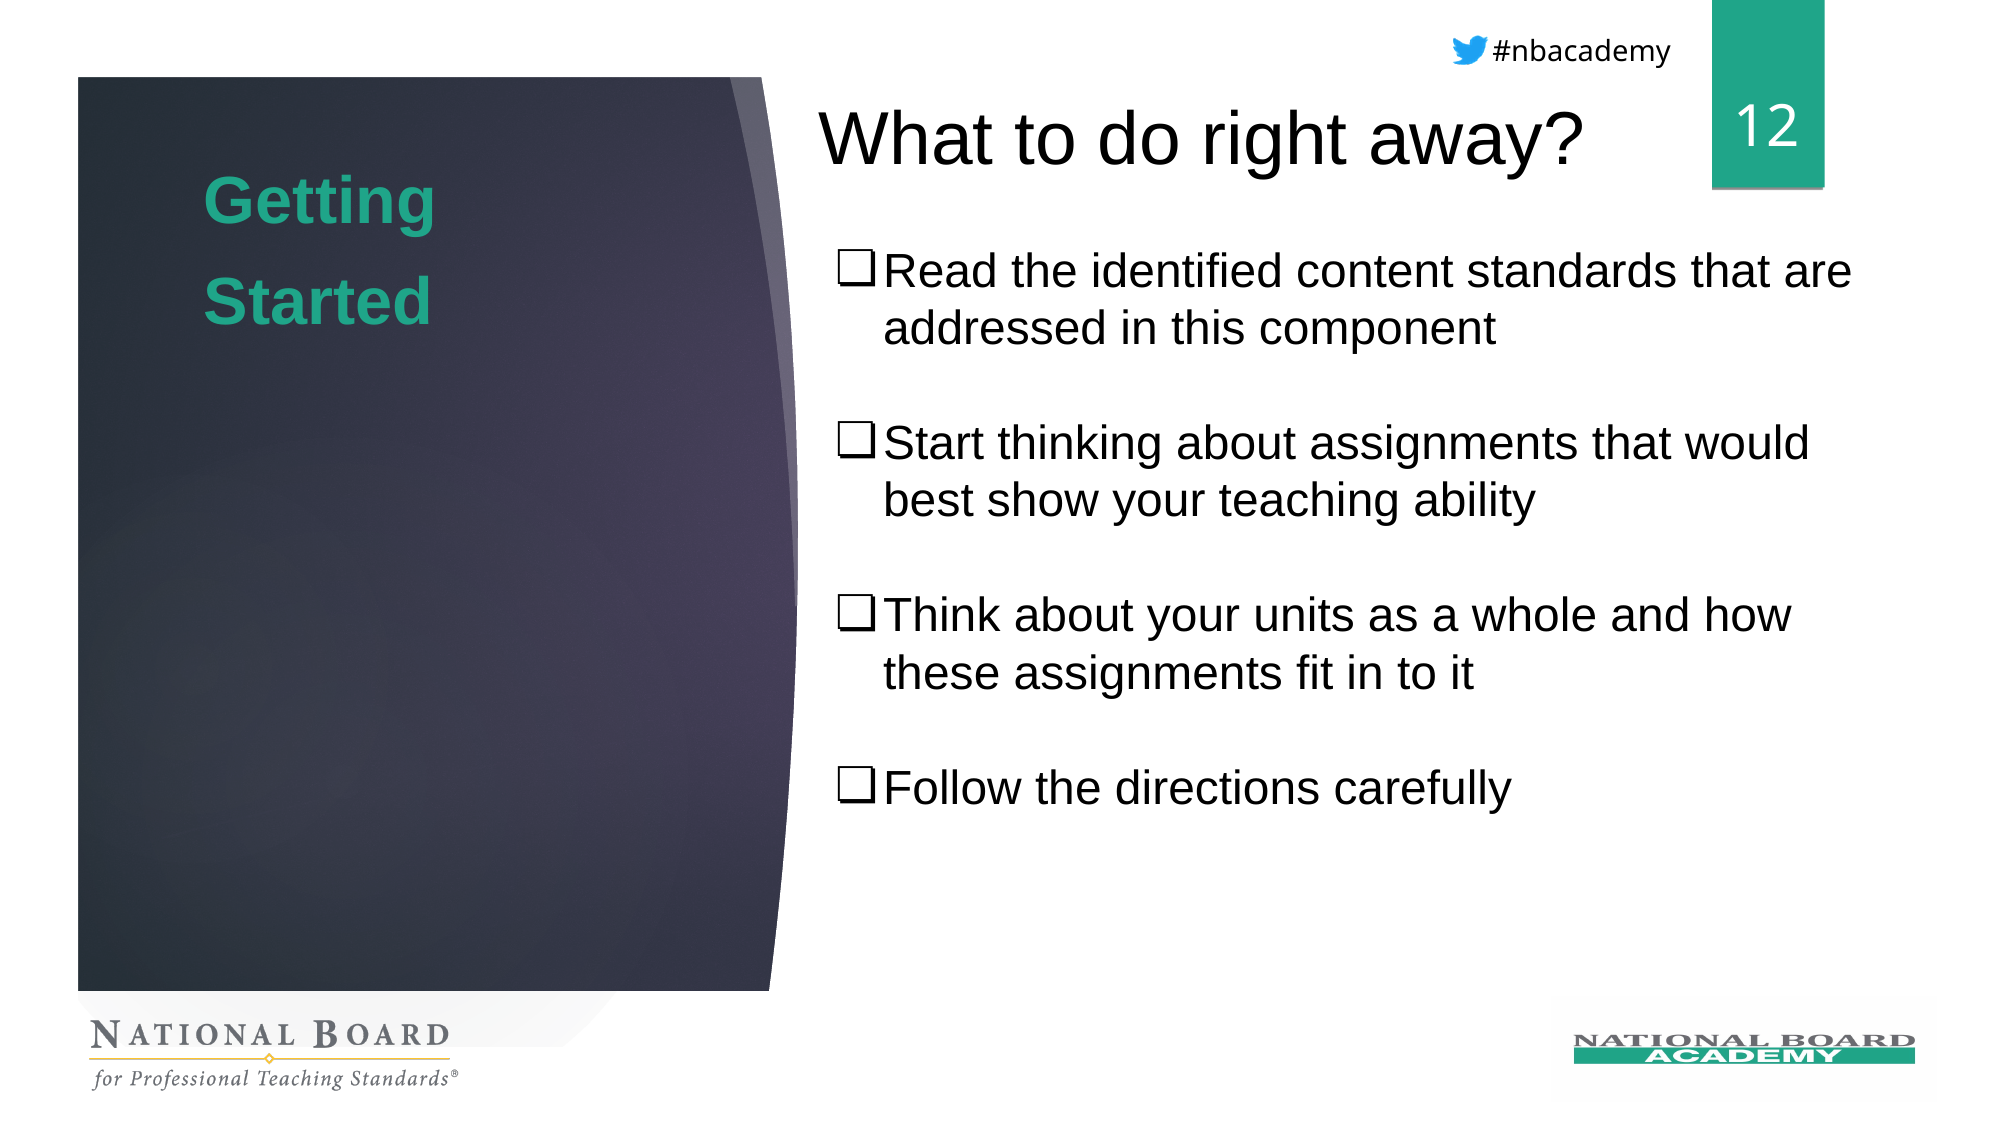

# What to do right away?
Getting
Started
Read the identified content standards that are addressed in this component
Start thinking about assignments that would best show your teaching ability
Think about your units as a whole and how these assignments fit in to it
Follow the directions carefully